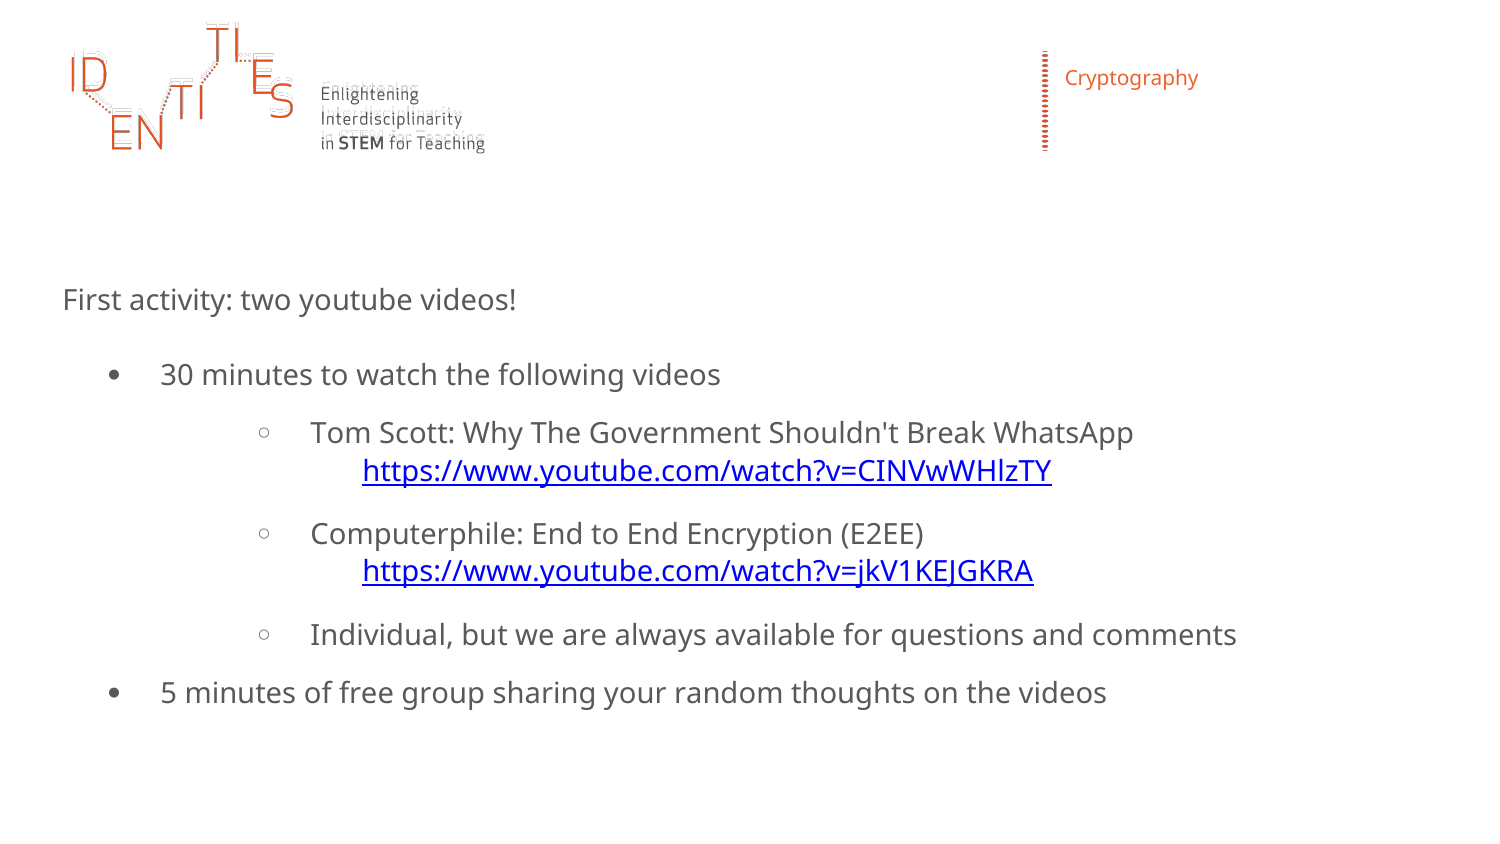

Cryptography
First activity: two youtube videos!
30 minutes to watch the following videos
Tom Scott: Why The Government Shouldn't Break WhatsApp
https://www.youtube.com/watch?v=CINVwWHlzTY
Computerphile: End to End Encryption (E2EE)
https://www.youtube.com/watch?v=jkV1KEJGKRA
Individual, but we are always available for questions and comments
5 minutes of free group sharing your random thoughts on the videos